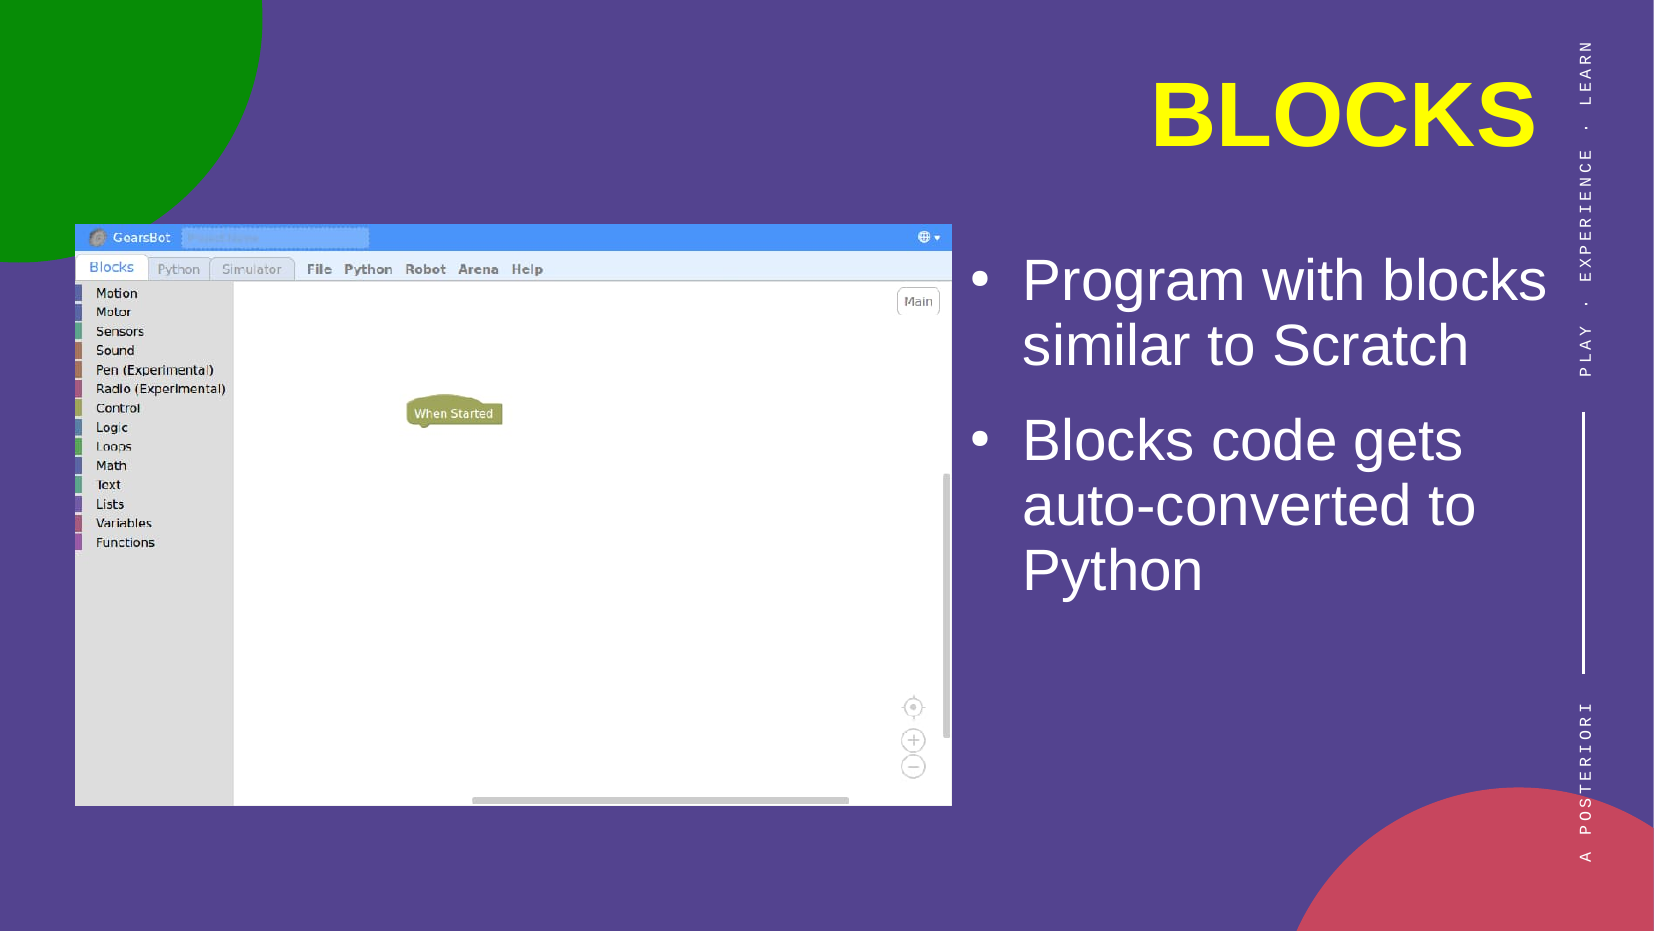

# BLOCKS
Program with blocks similar to Scratch
Blocks code gets auto-converted to Python